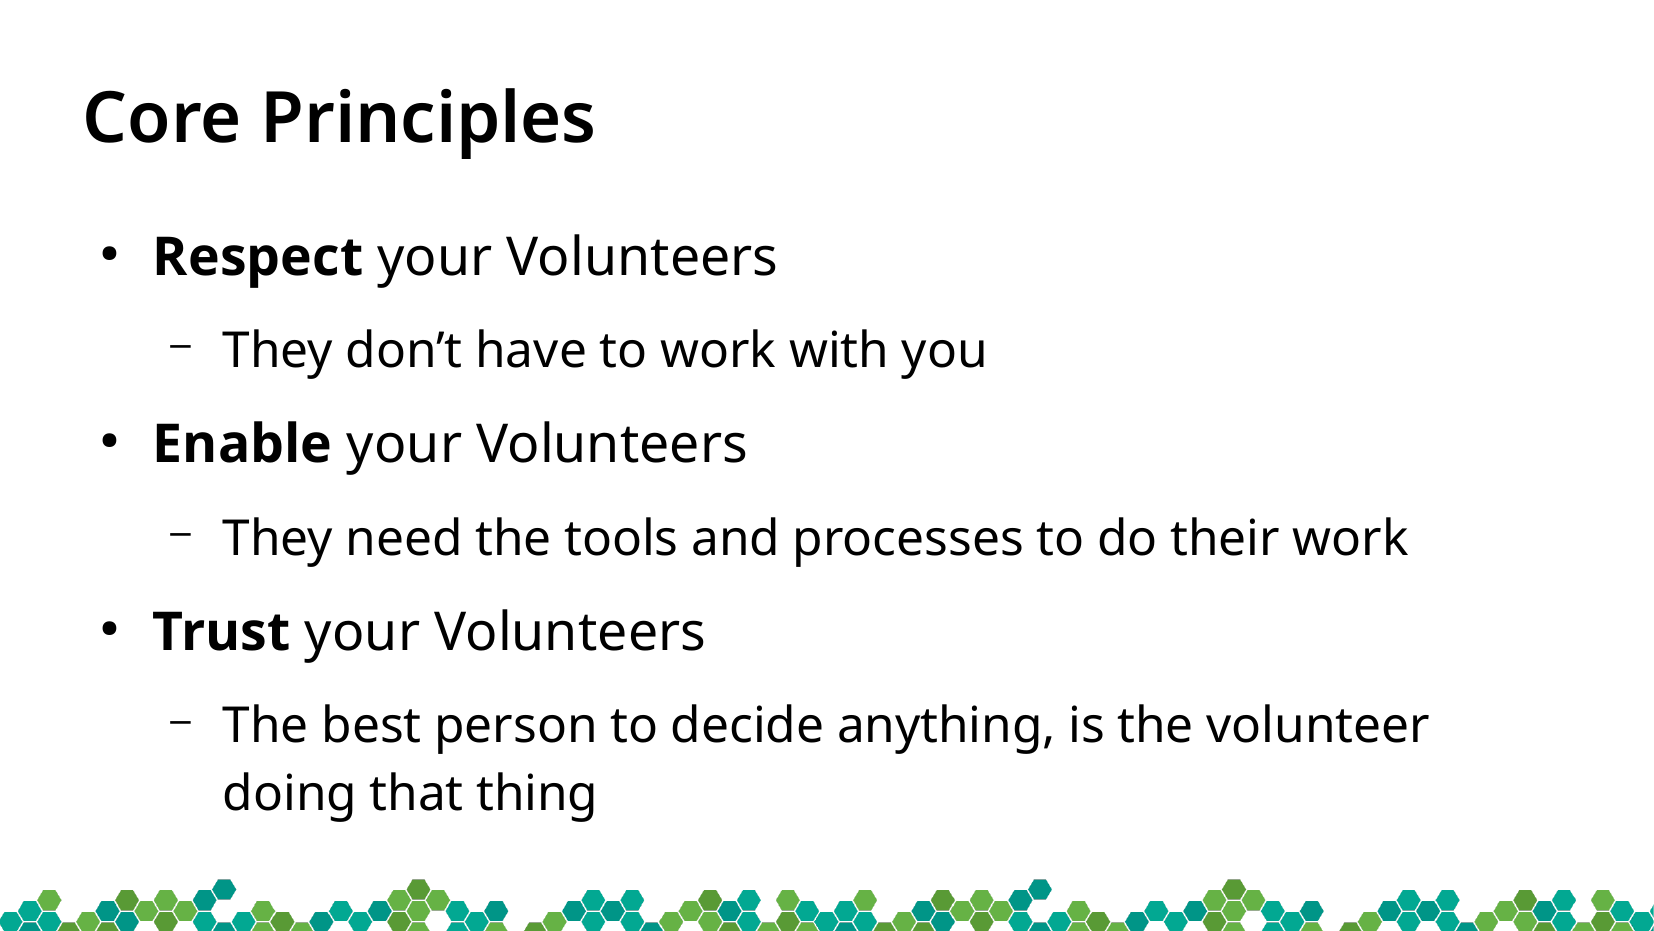

# Core Principles
Respect your Volunteers
They don’t have to work with you
Enable your Volunteers
They need the tools and processes to do their work
Trust your Volunteers
The best person to decide anything, is the volunteer doing that thing